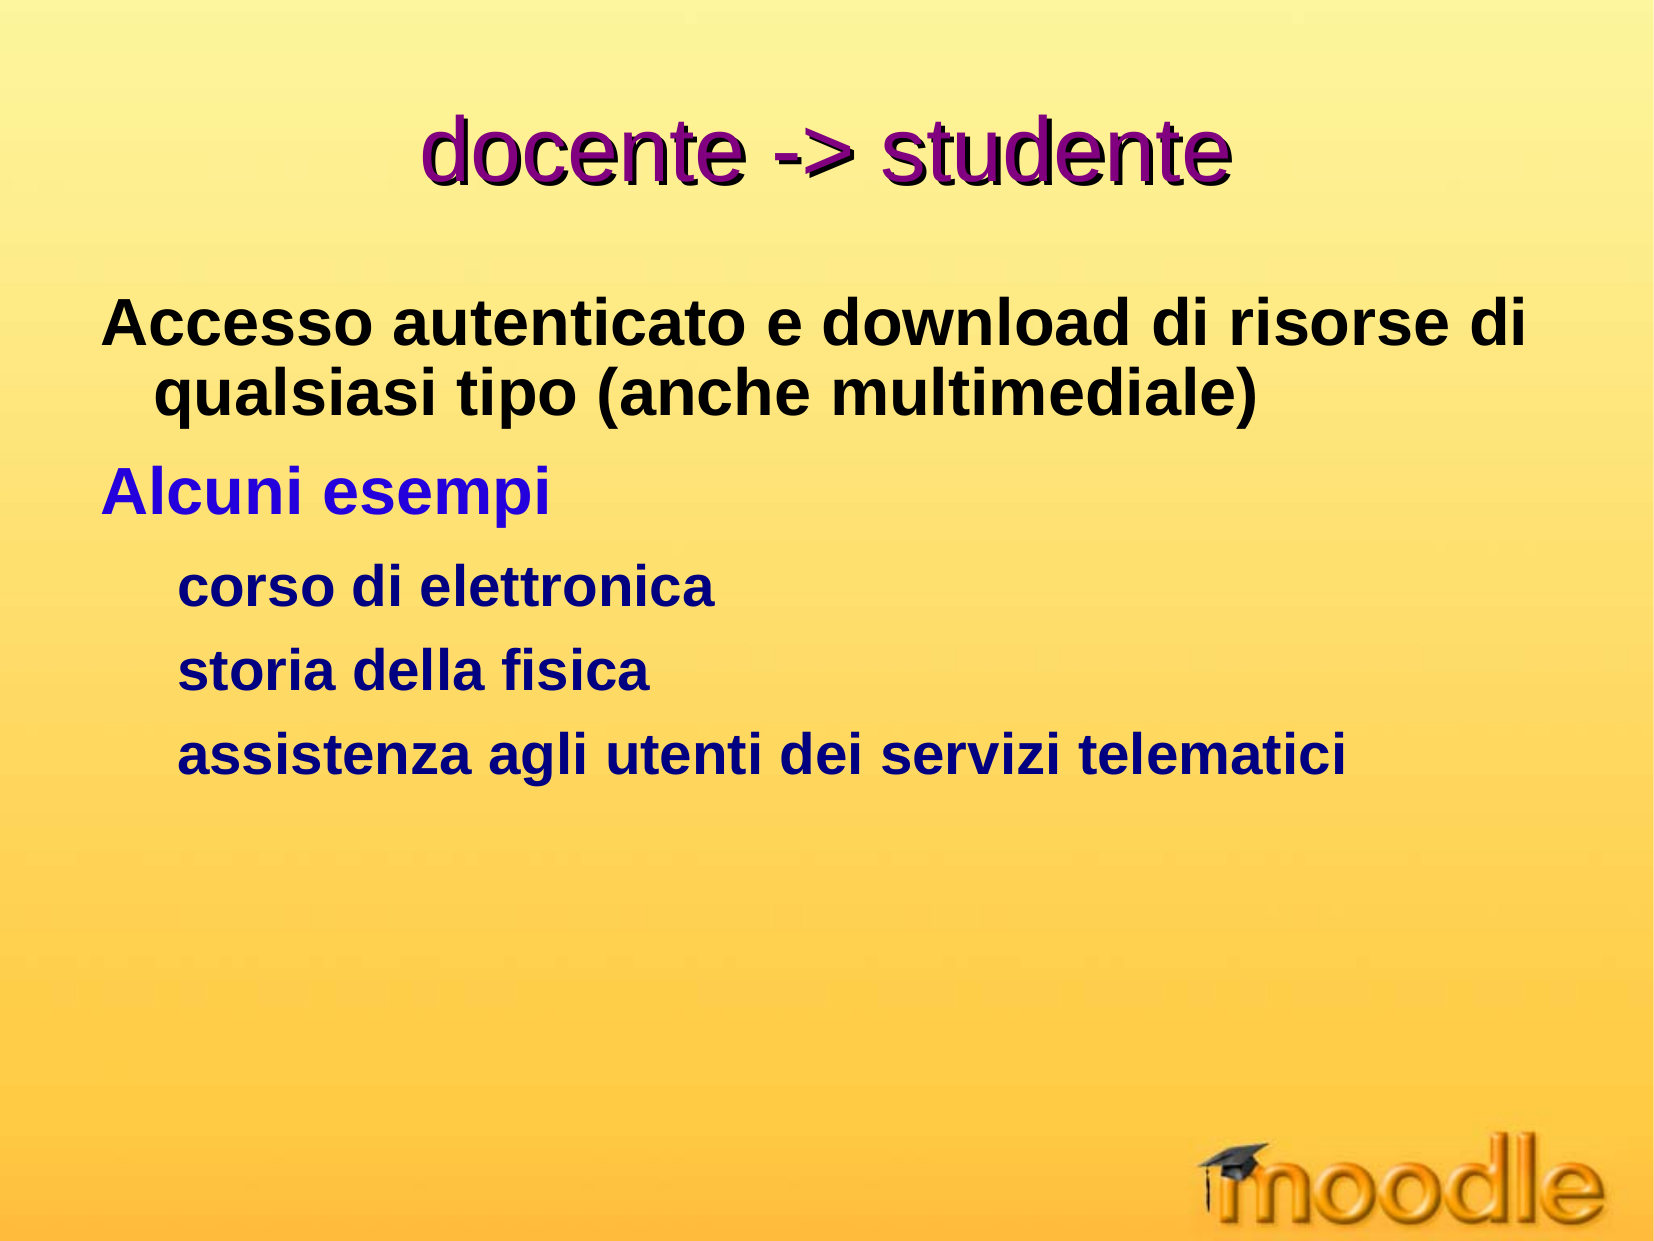

# docente -> studente
Accesso autenticato e download di risorse di qualsiasi tipo (anche multimediale)
Alcuni esempi
corso di elettronica
storia della fisica
assistenza agli utenti dei servizi telematici